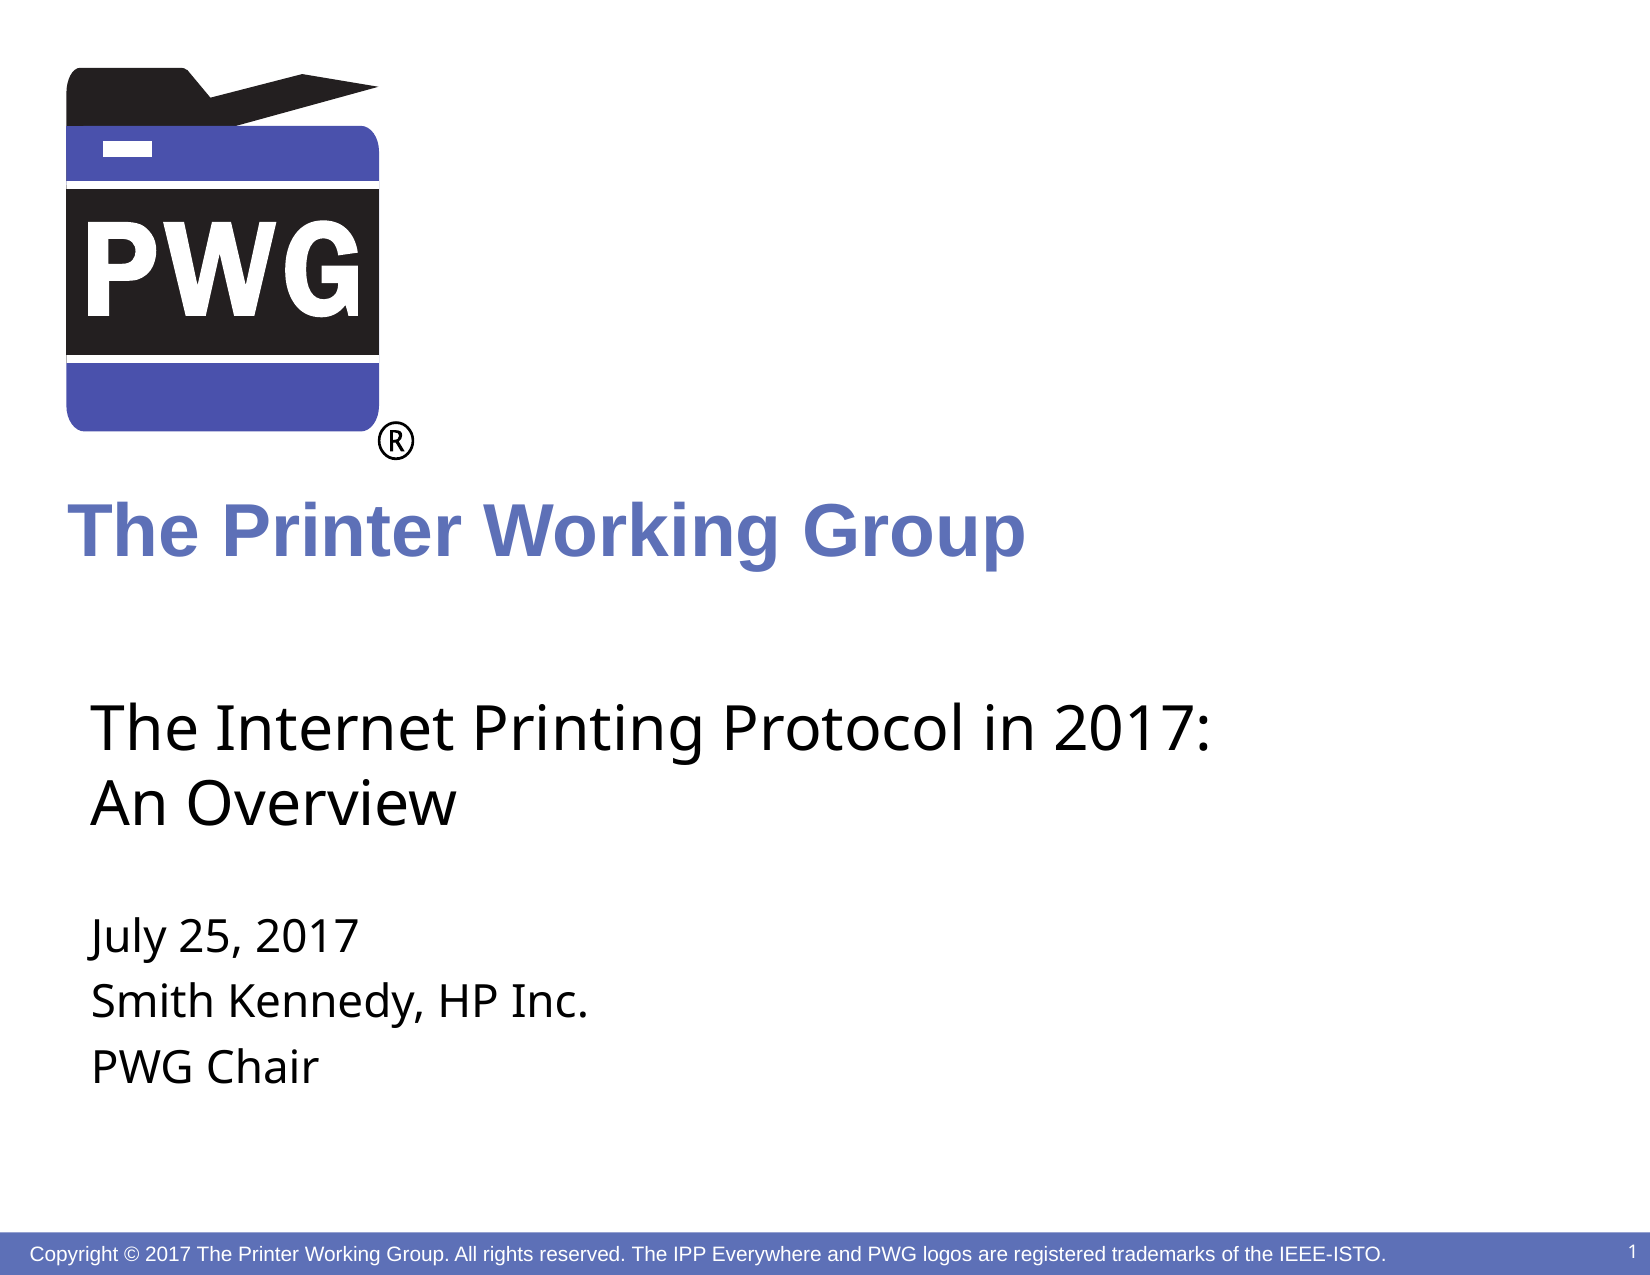

# The Internet Printing Protocol in 2017: An Overview
July 25, 2017
Smith Kennedy, HP Inc.
PWG Chair
1